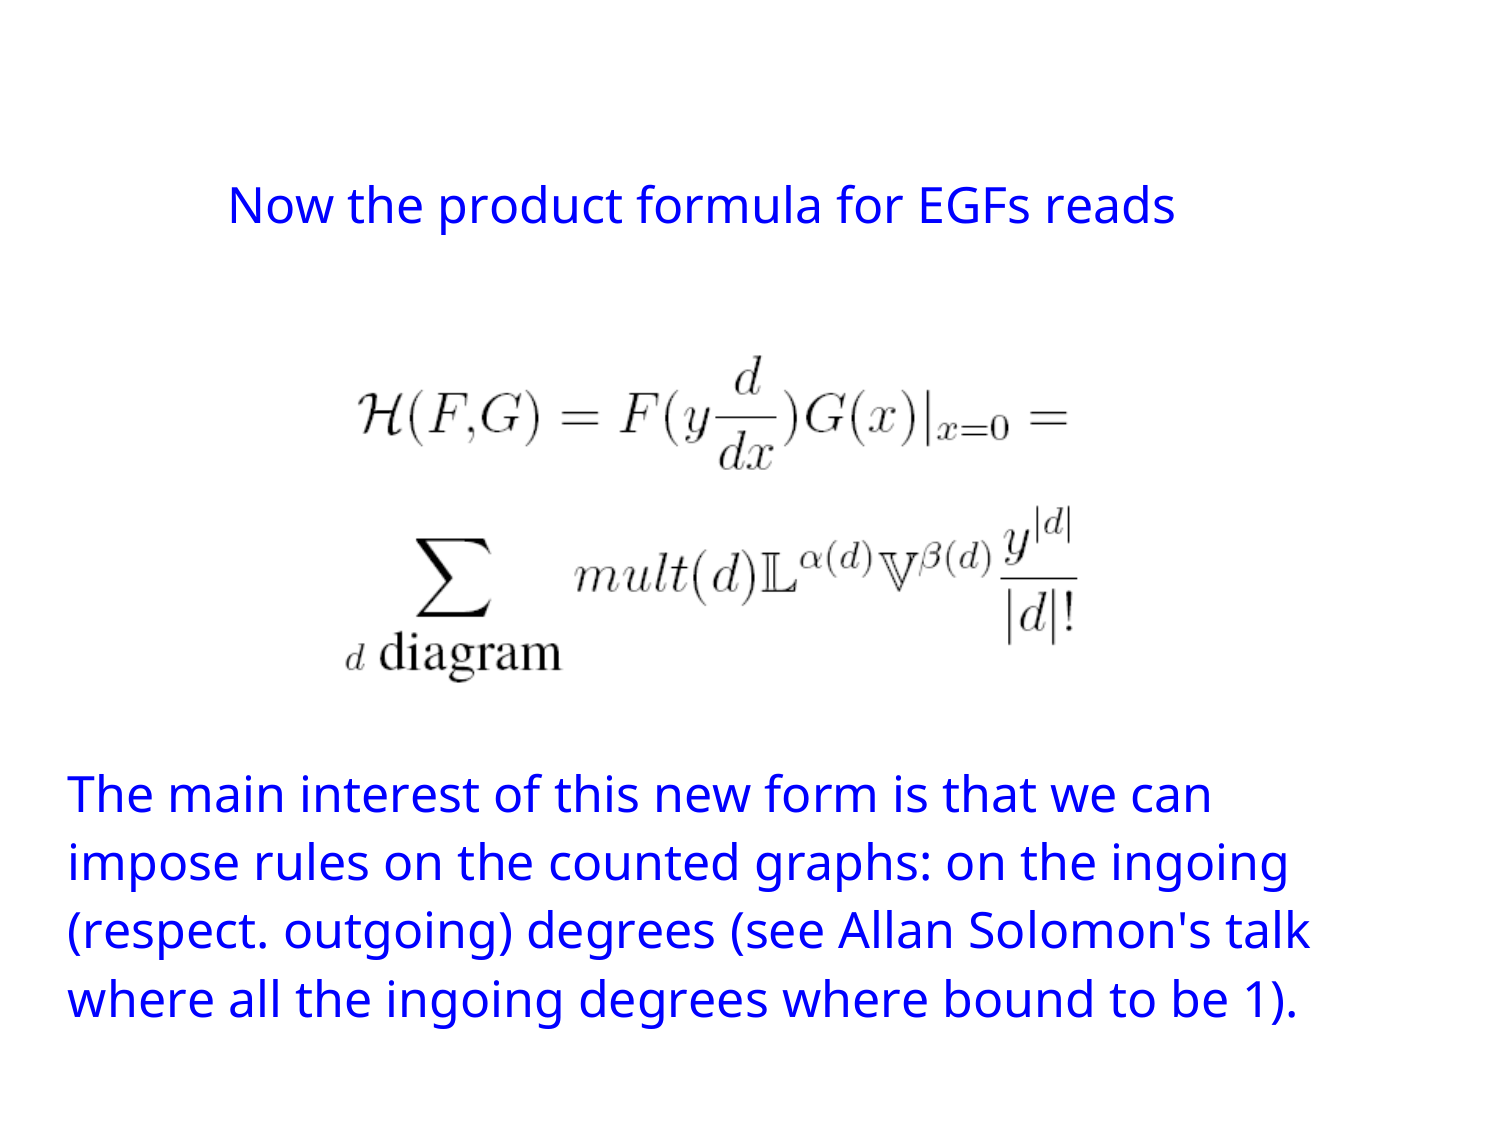

Now the product formula for EGFs reads
The main interest of this new form is that we can
impose rules on the counted graphs: on the ingoing
(respect. outgoing) degrees (see Allan Solomon's talk
where all the ingoing degrees where bound to be 1).